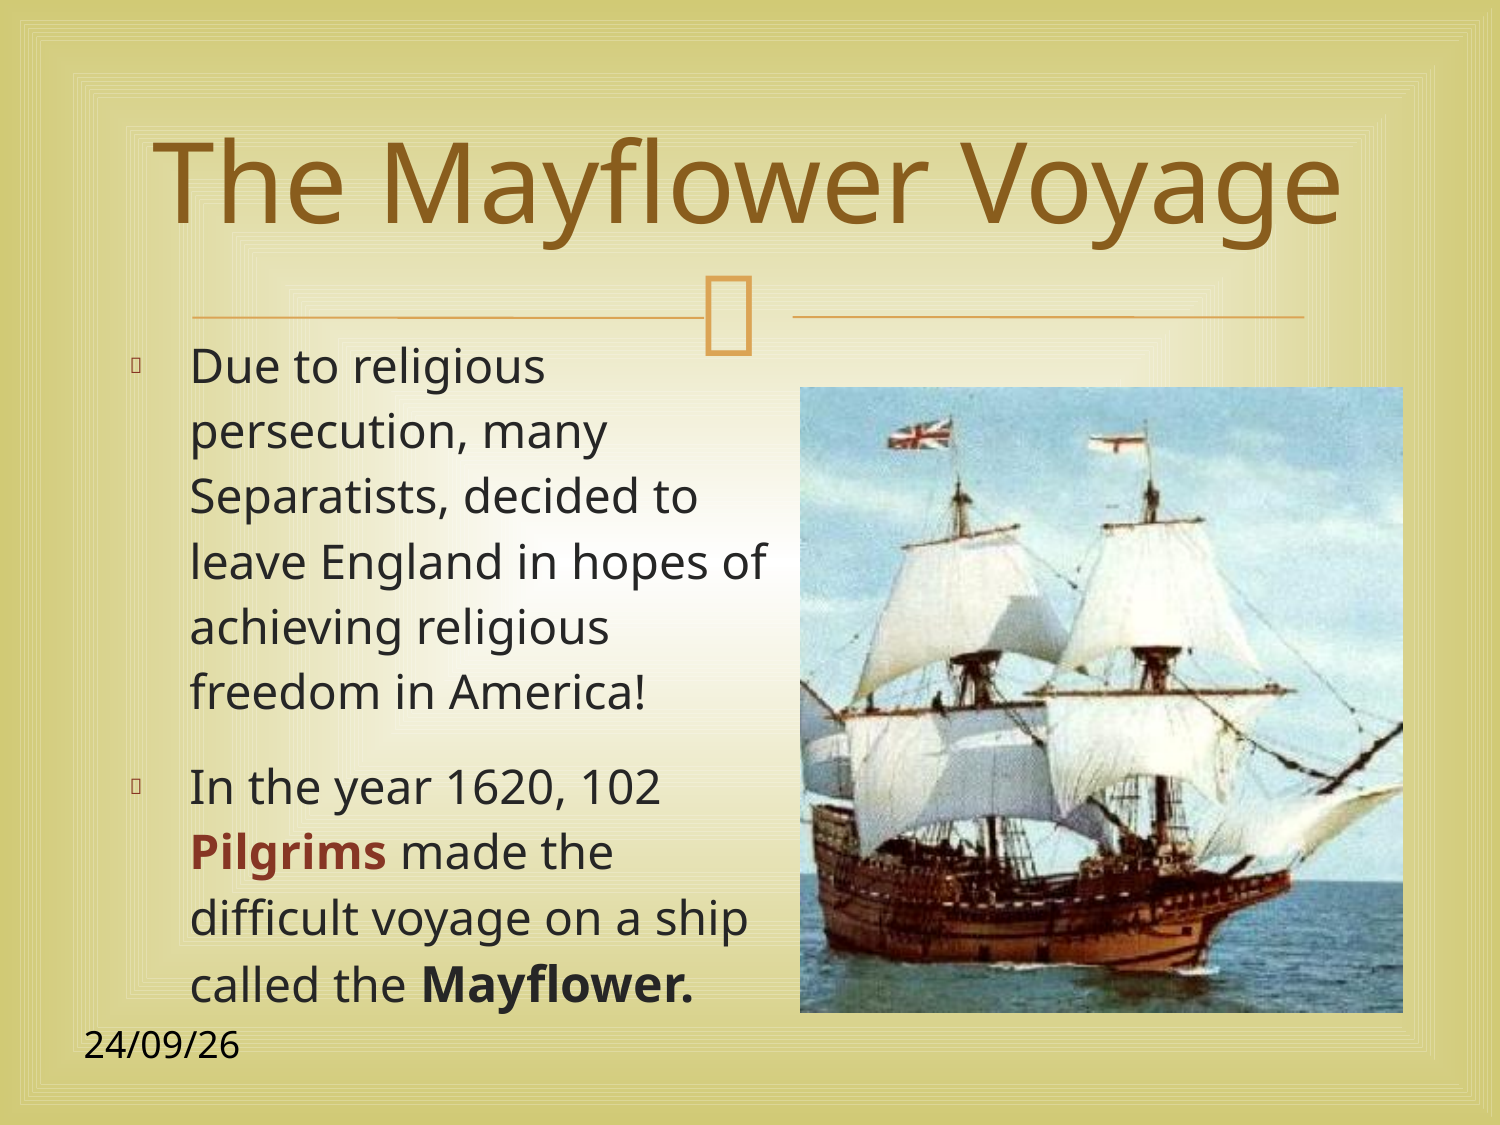

# The Mayflower Voyage
Due to religious persecution, many Separatists, decided to leave England in hopes of achieving religious freedom in America!
In the year 1620, 102 Pilgrims made the difficult voyage on a ship called the Mayflower.